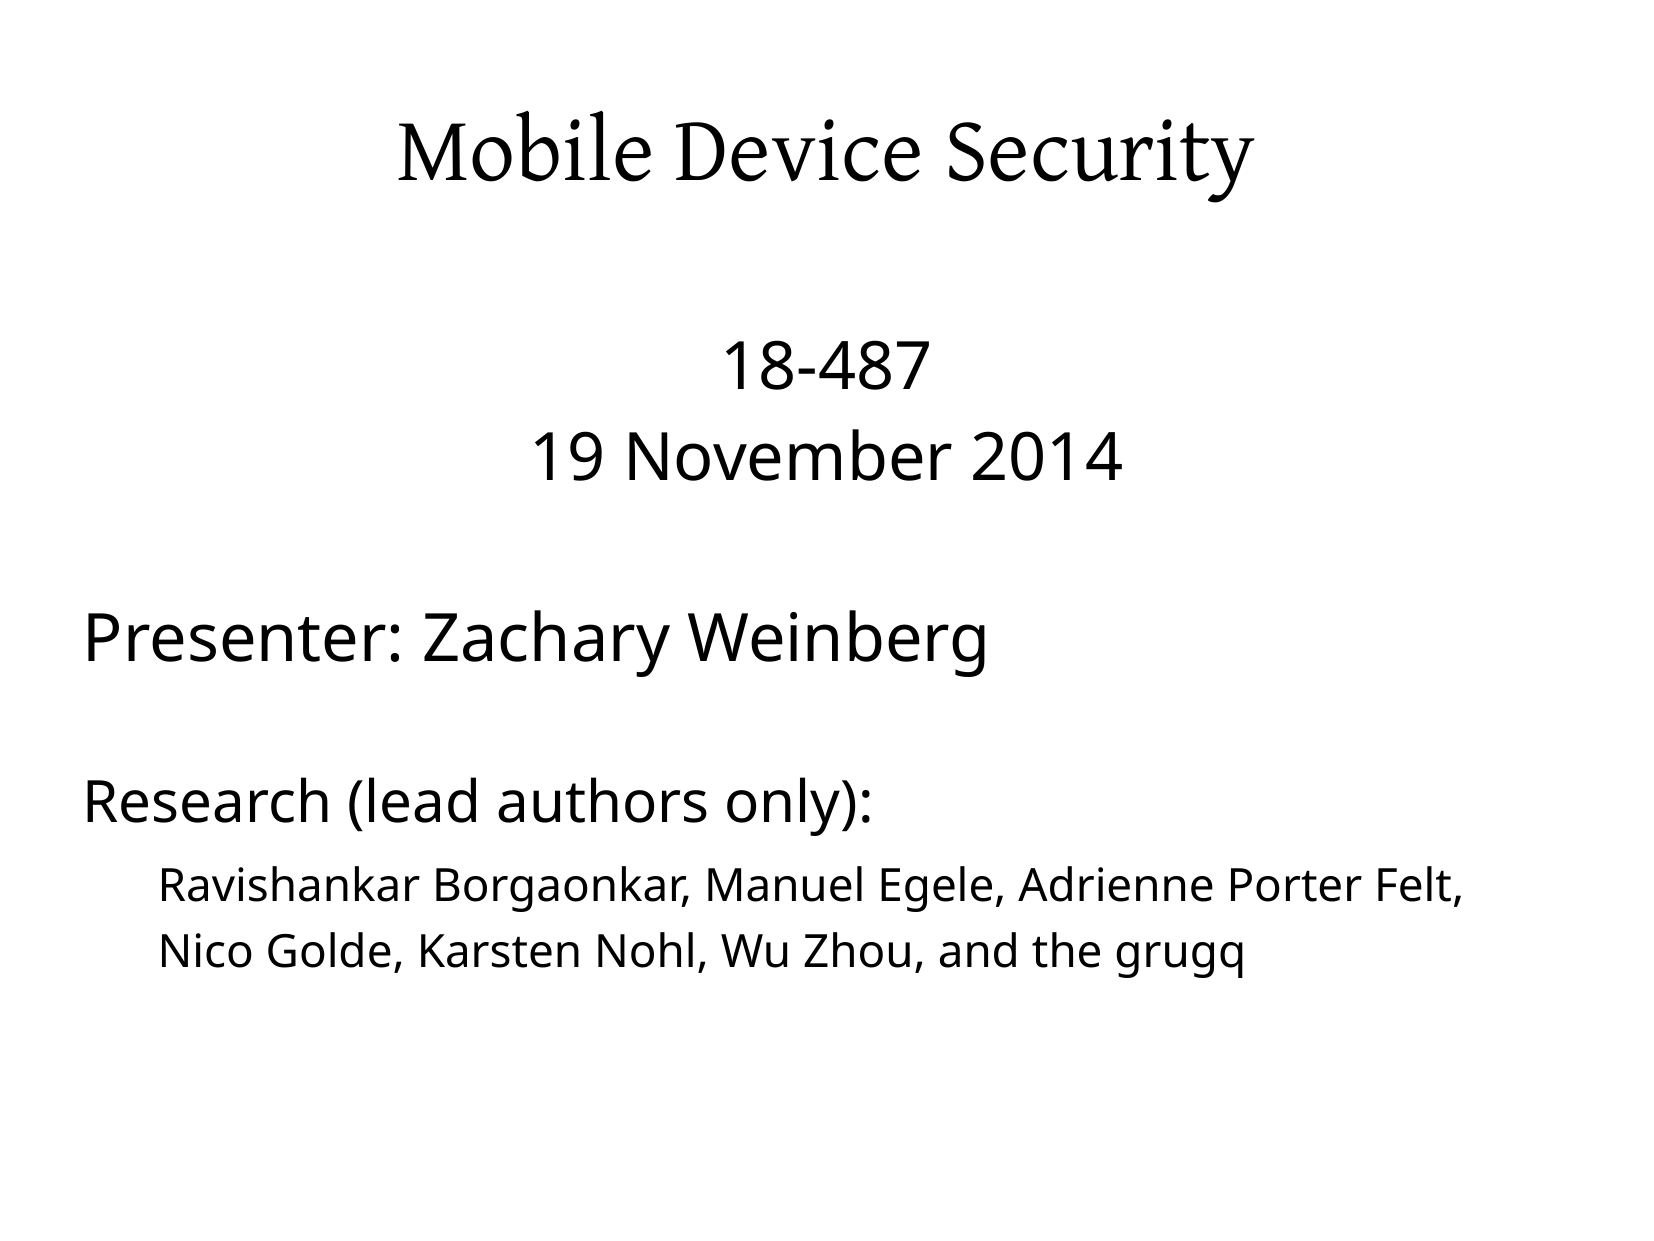

# Mobile Device Security
18-487
19 November 2014
Presenter: Zachary Weinberg
Research (lead authors only):
	Ravishankar Borgaonkar, Manuel Egele, Adrienne Porter Felt,
	Nico Golde, Karsten Nohl, Wu Zhou, and the grugq